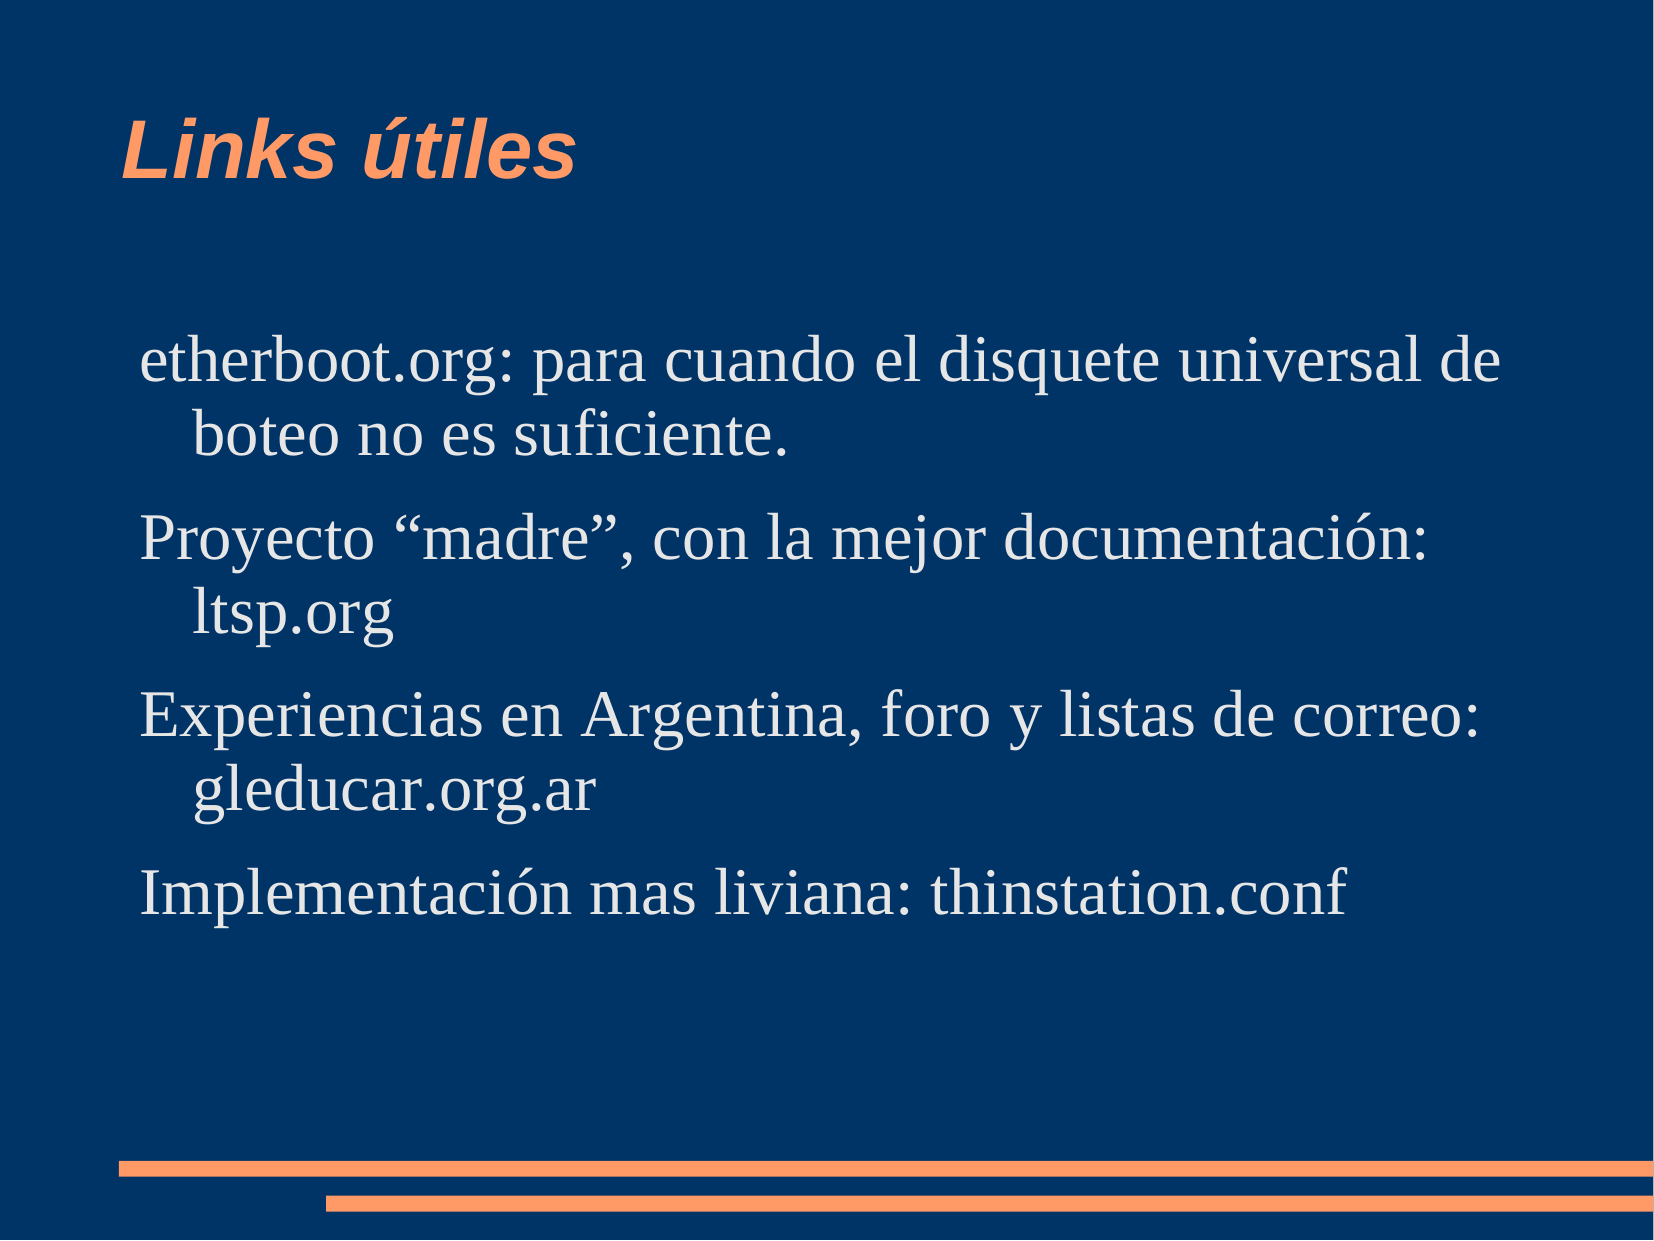

# Links útiles
etherboot.org: para cuando el disquete universal de boteo no es suficiente.
Proyecto “madre”, con la mejor documentación: ltsp.org
Experiencias en Argentina, foro y listas de correo: gleducar.org.ar
Implementación mas liviana: thinstation.conf